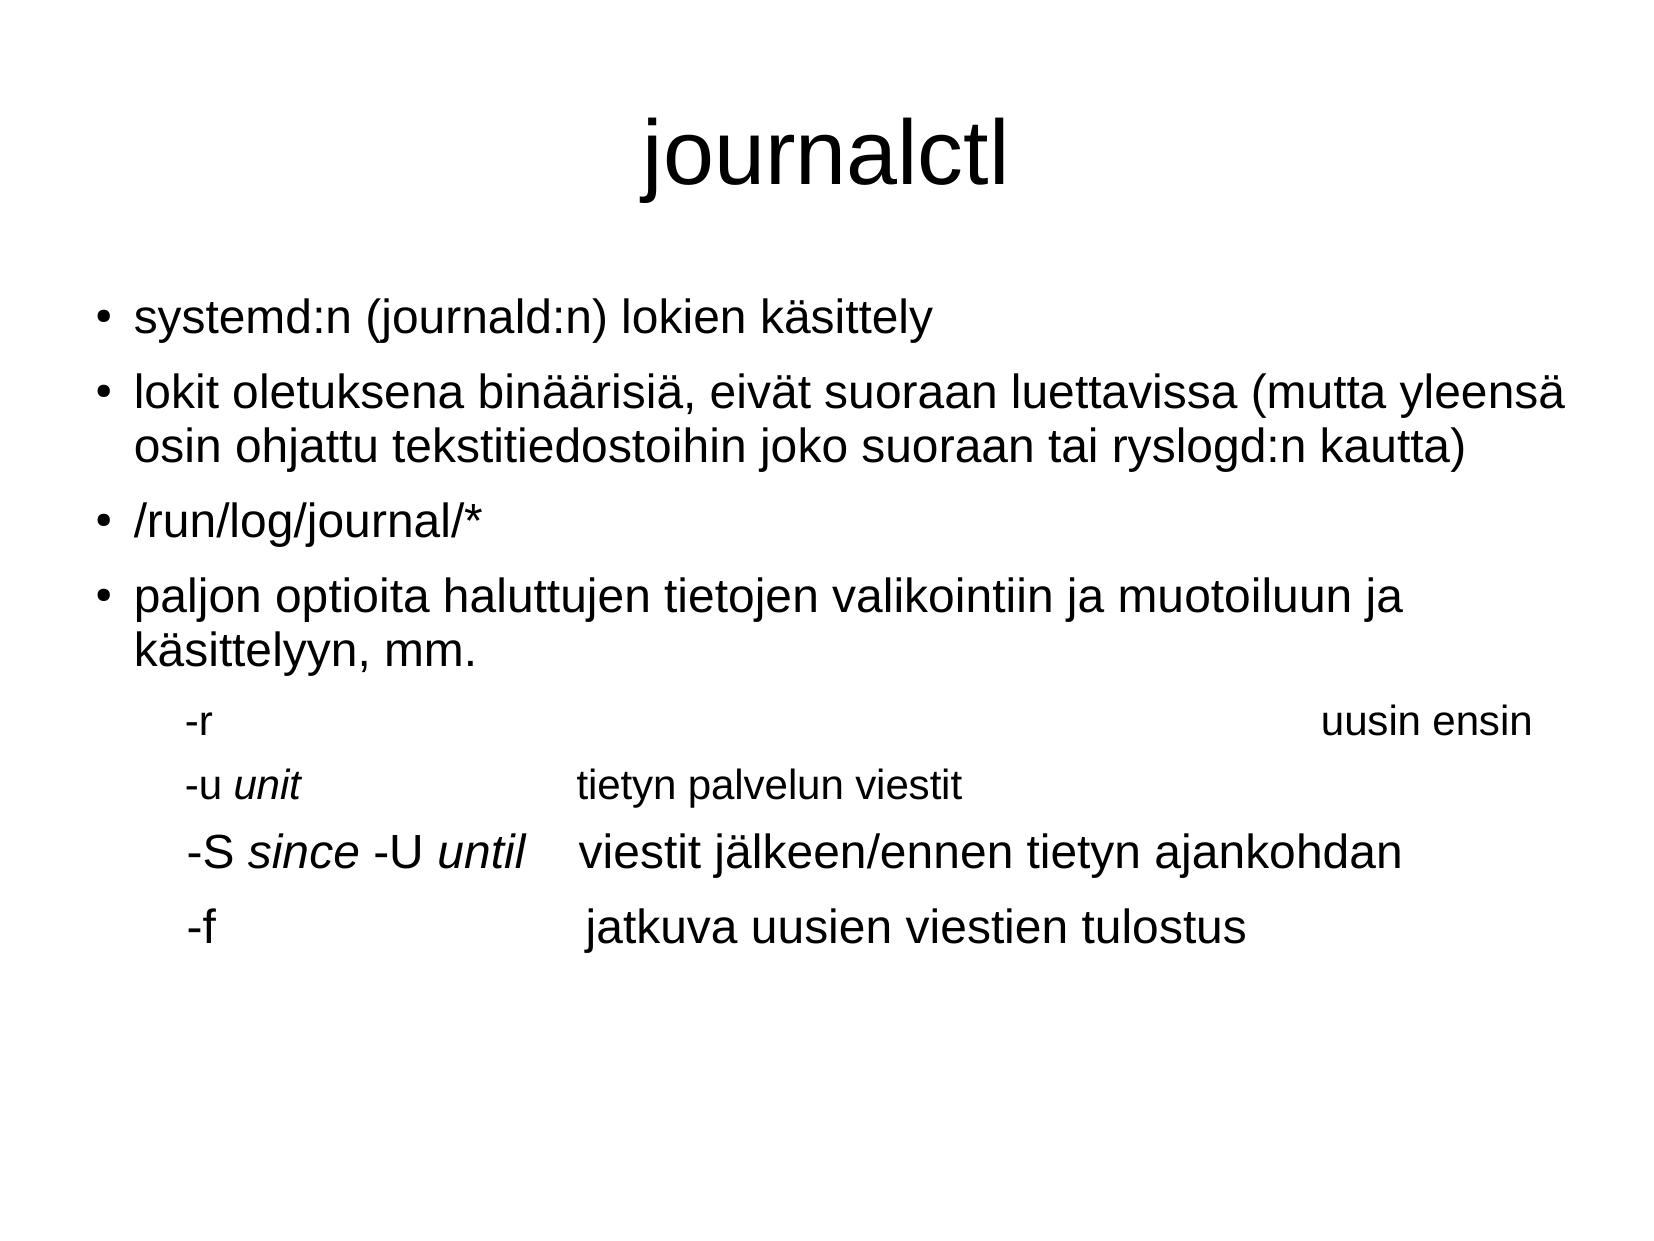

# journalctl
systemd:n (journald:n) lokien käsittely
lokit oletuksena binäärisiä, eivät suoraan luettavissa (mutta yleensä osin ohjattu tekstitiedostoihin joko suoraan tai ryslogd:n kautta)
/run/log/journal/*
paljon optioita haluttujen tietojen valikointiin ja muotoiluun ja käsittelyyn, mm.
-r 																 uusin ensin
-u unit tietyn palvelun viestit
 -S since -U until viestit jälkeen/ennen tietyn ajankohdan
 -f jatkuva uusien viestien tulostus